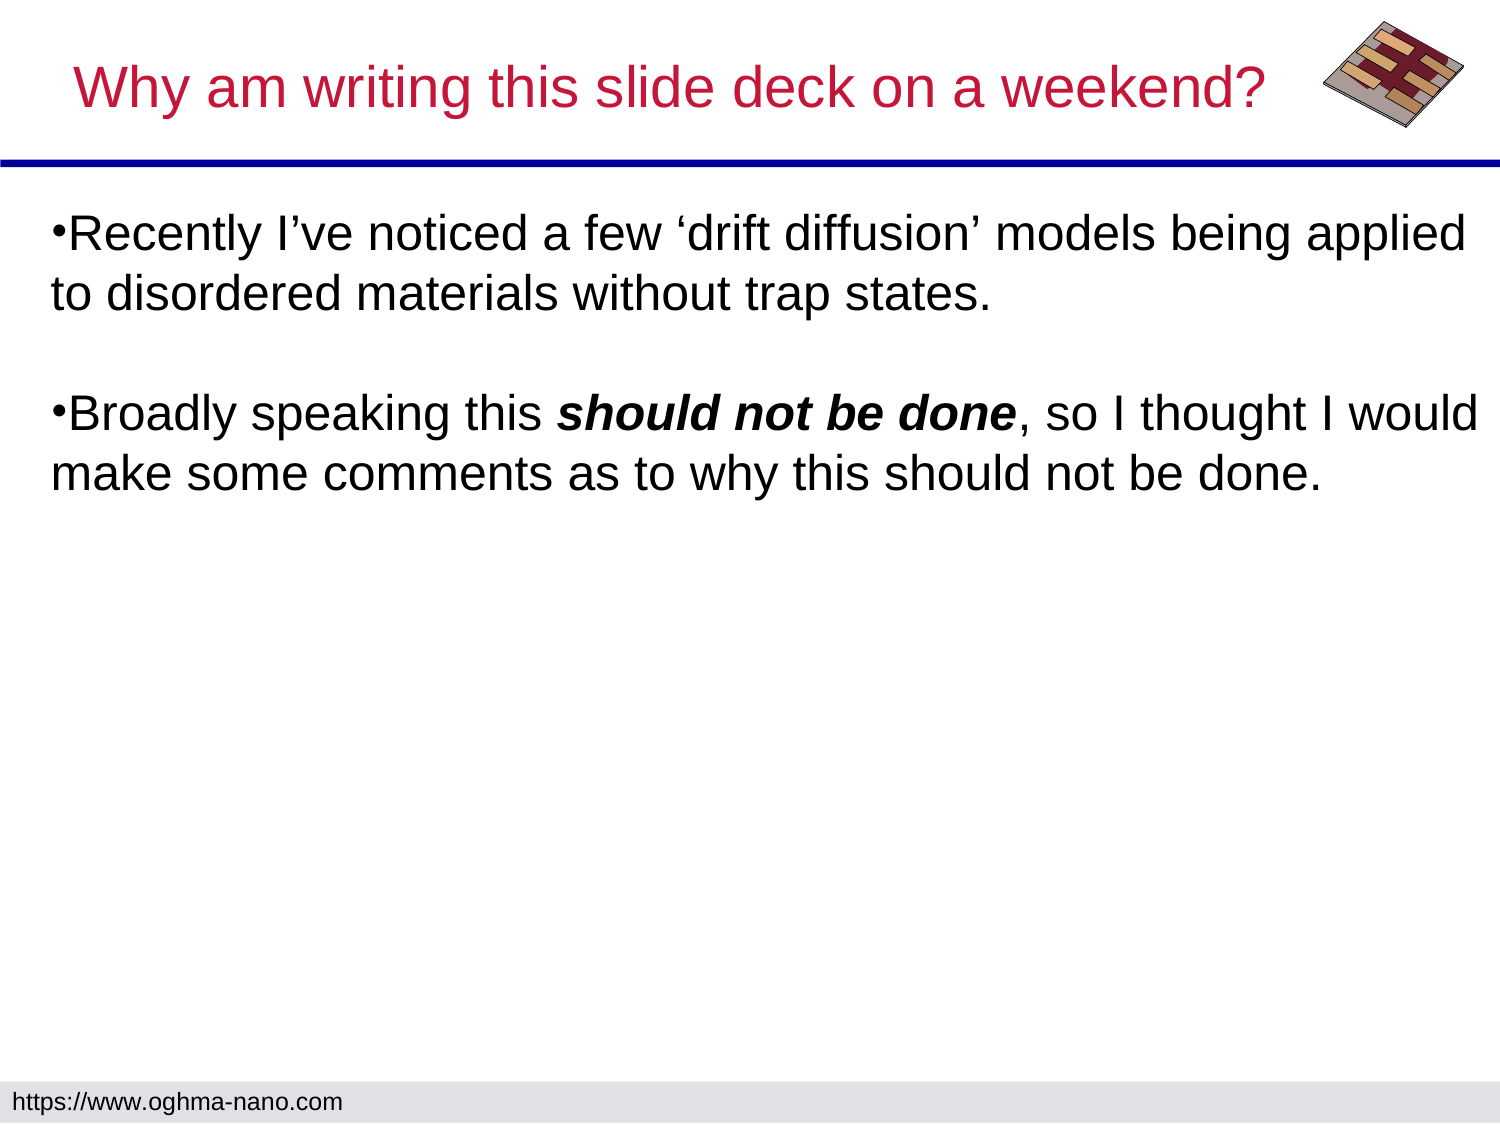

# Why am writing this slide deck on a weekend?
Recently I’ve noticed a few ‘drift diffusion’ models being applied to disordered materials without trap states.
Broadly speaking this should not be done, so I thought I would make some comments as to why this should not be done.